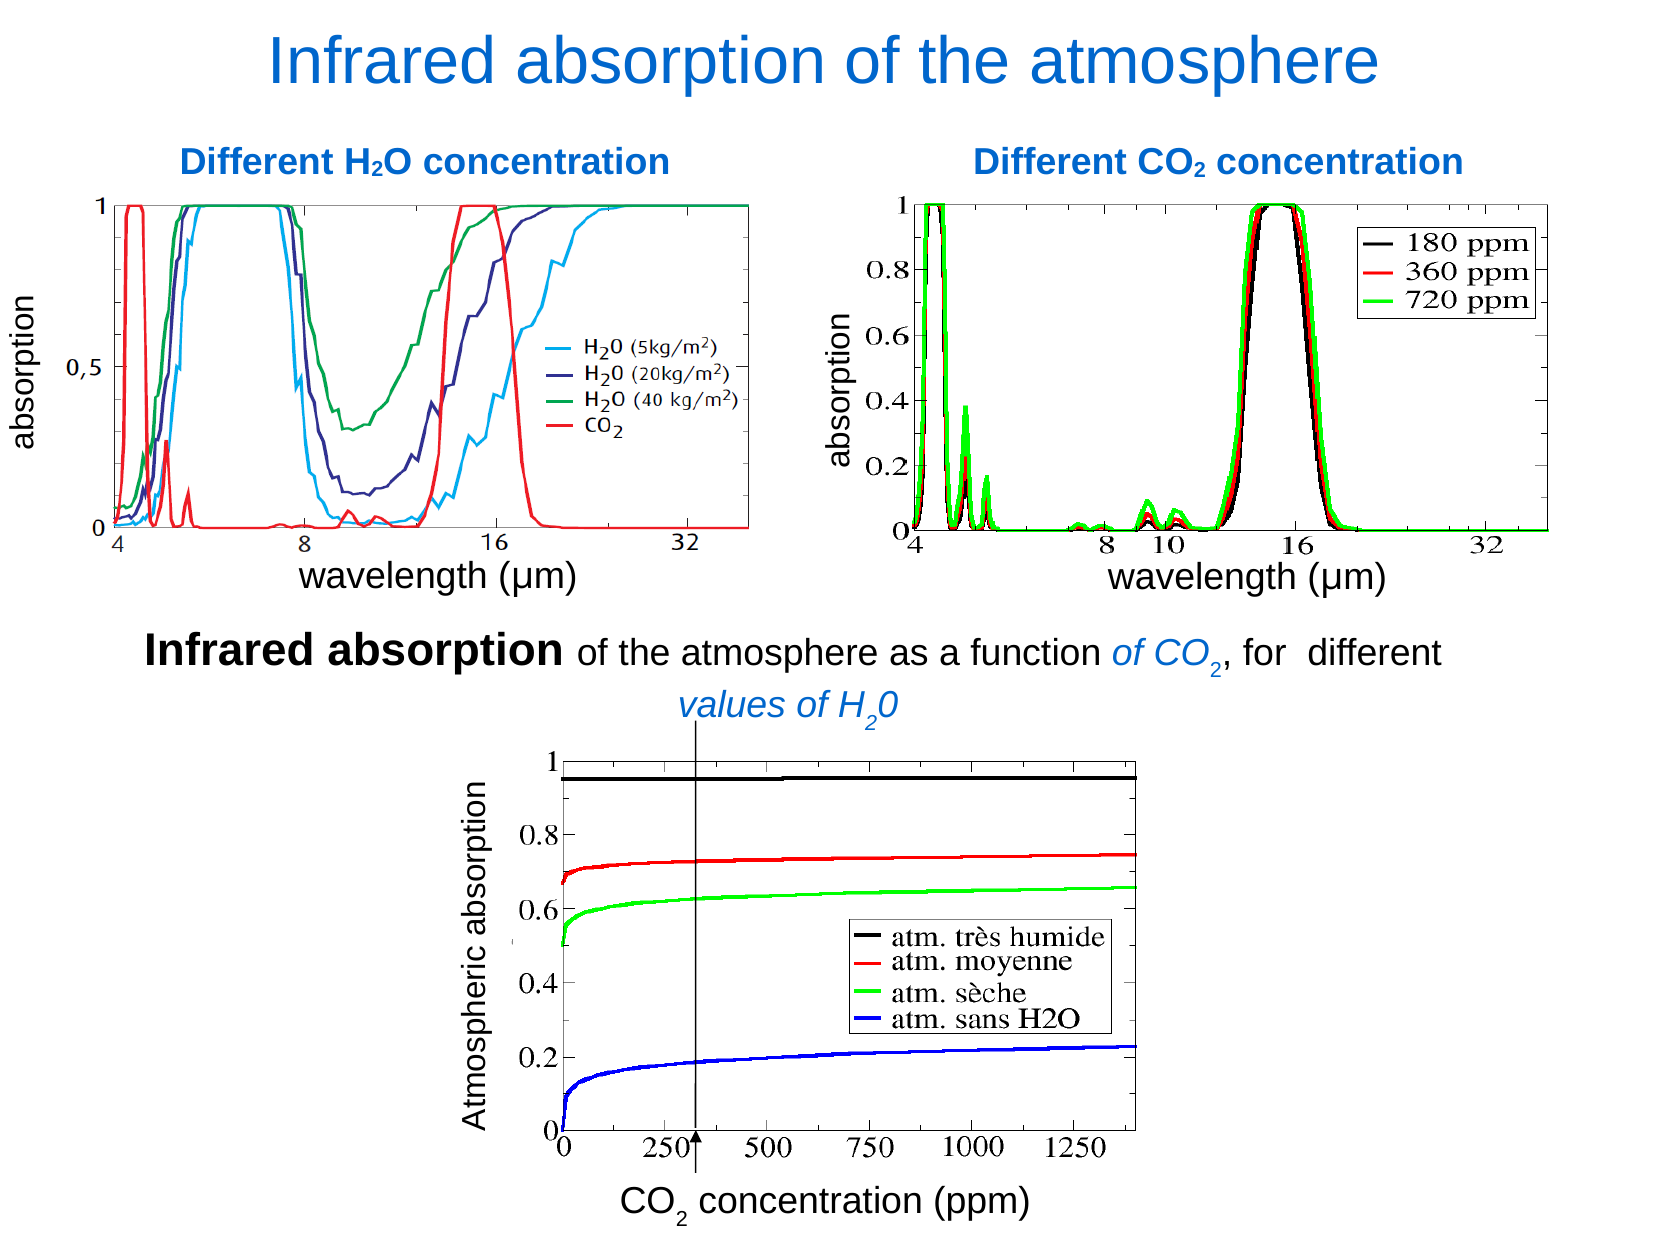

Infrared absorption of the atmosphere
Different H2O concentration
Different CO2 concentration
absorption
absorption
wavelength (μm)
wavelength (μm)
Infrared absorption of the atmosphere as a function of CO2, for different values of H20
Atmospheric absorption
CO2 concentration (ppm)